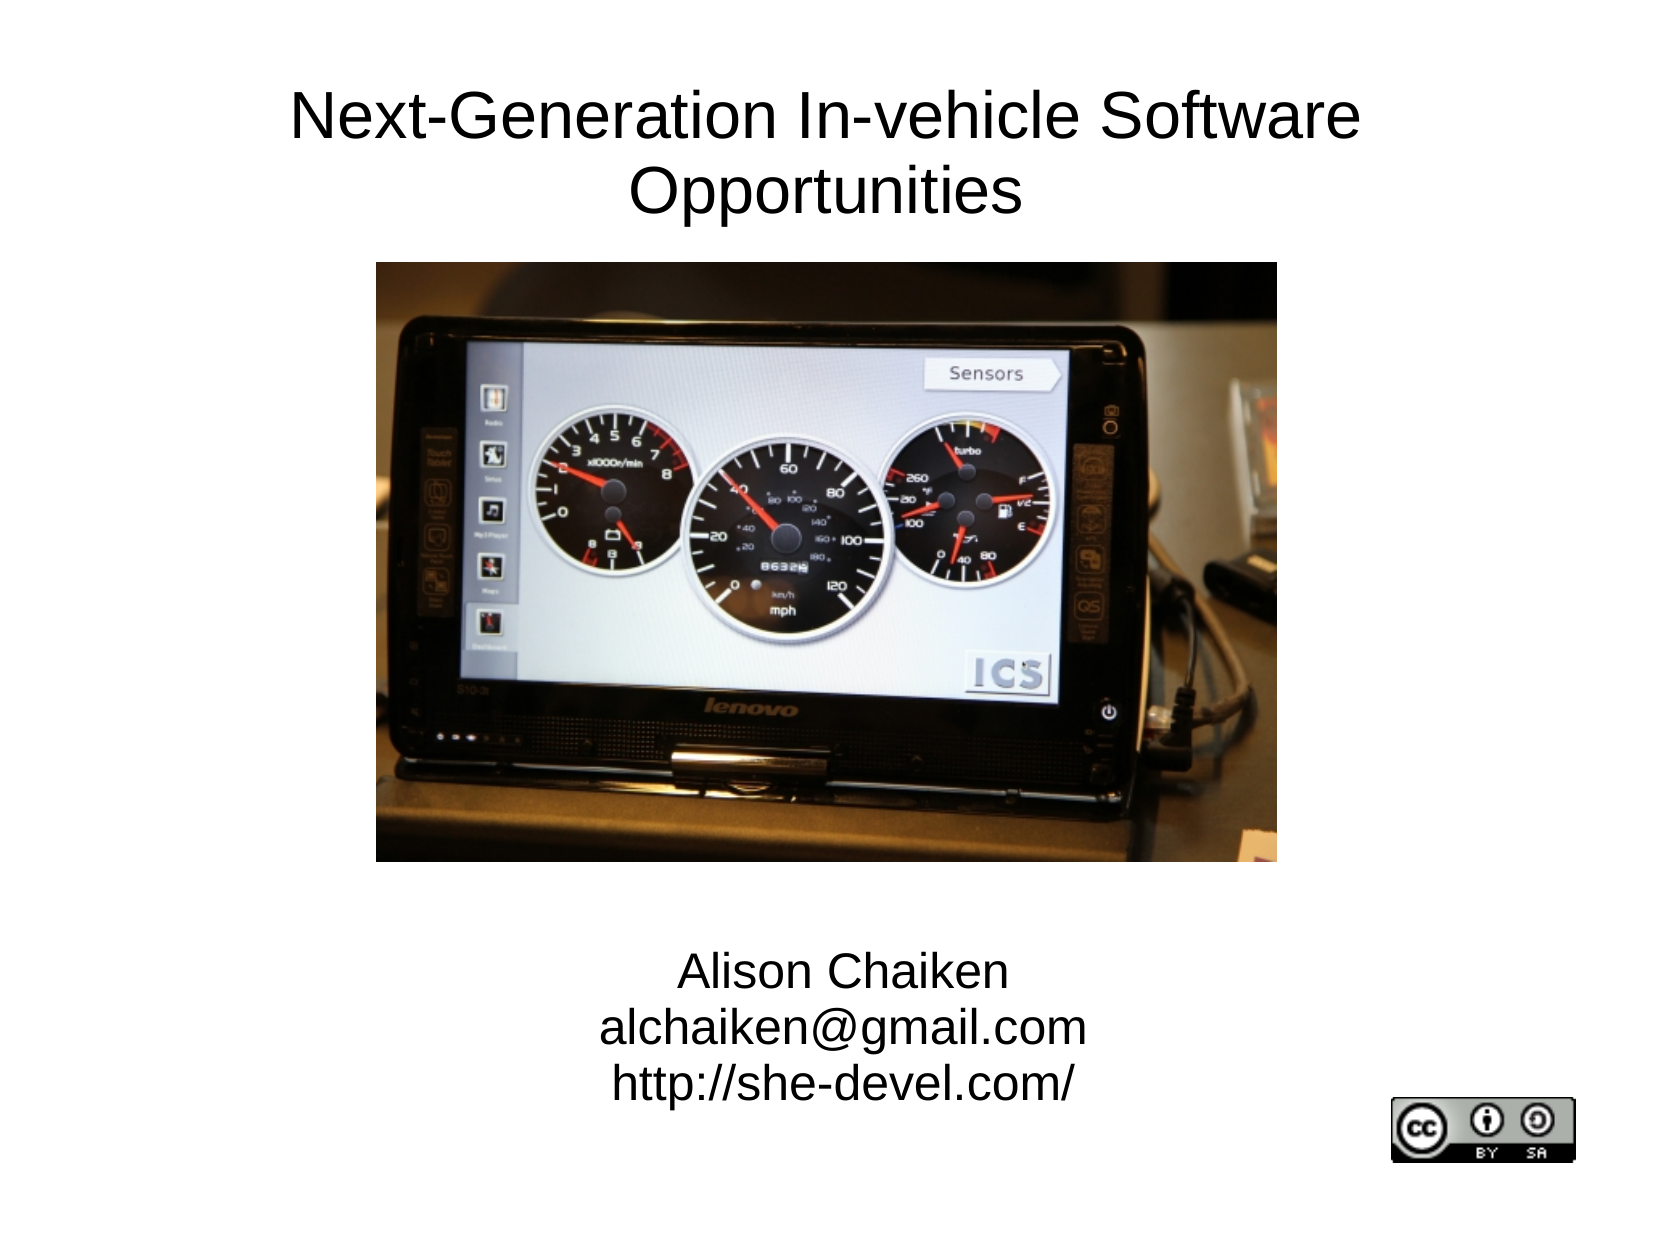

# Next-Generation In-vehicle Software Opportunities
Alison Chaiken
alchaiken@gmail.com
http://she-devel.com/